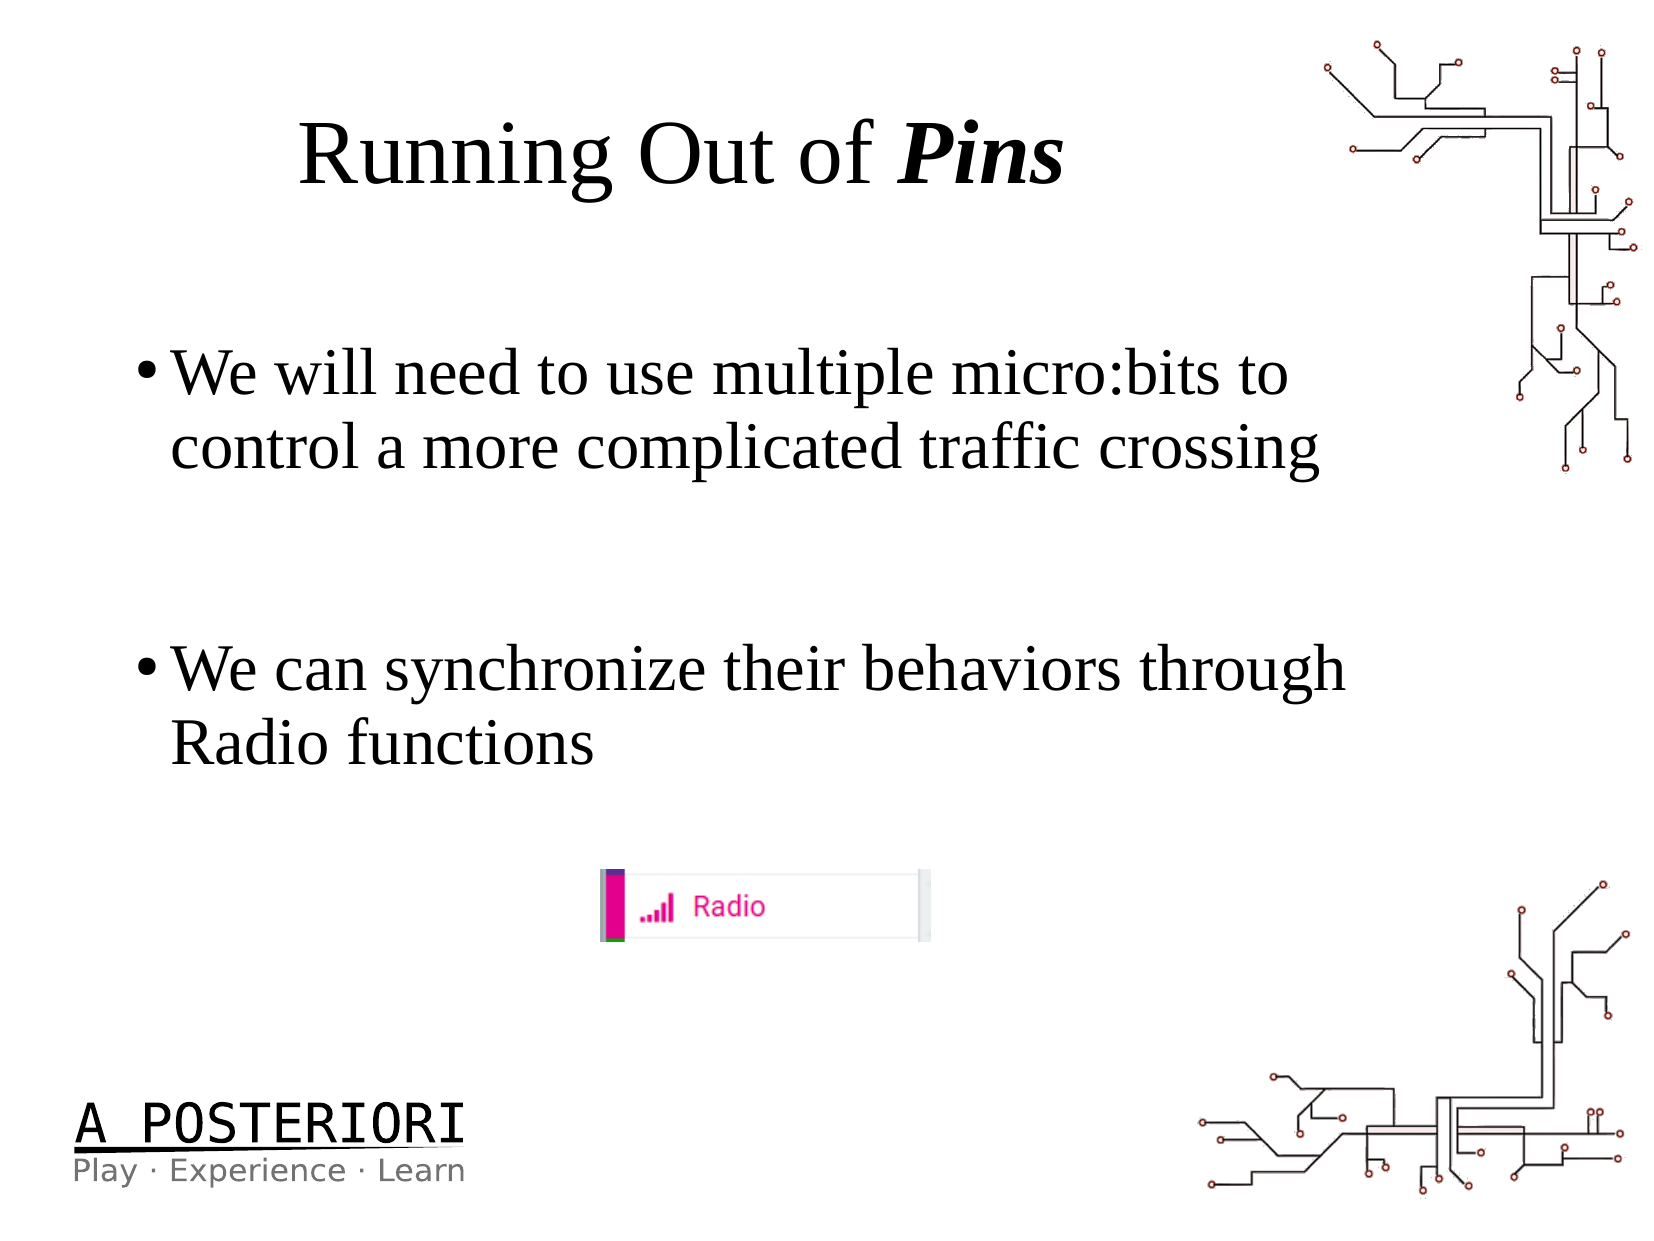

# Running Out of Pins
We will need to use multiple micro:bits to control a more complicated traffic crossing
We can synchronize their behaviors through Radio functions